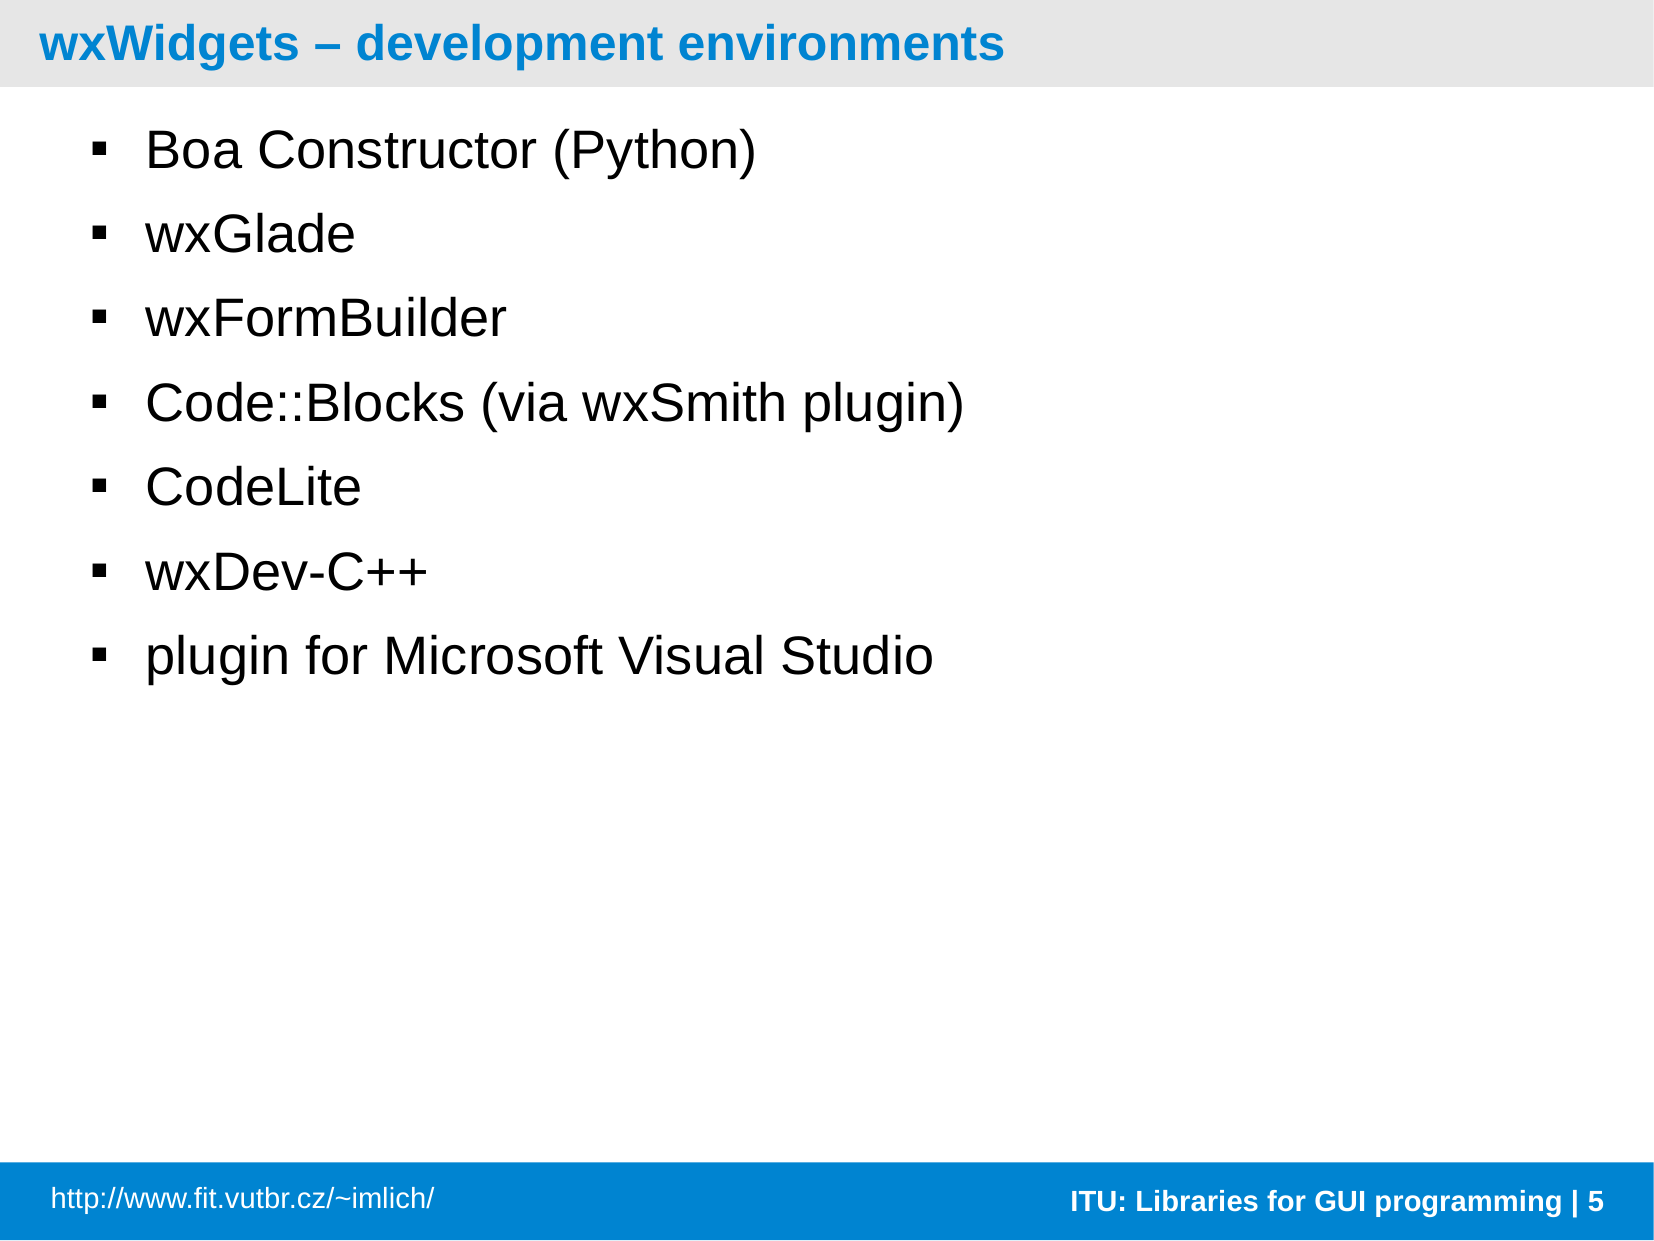

# wxWidgets – development environments
Boa Constructor (Python)
wxGlade
wxFormBuilder
Code::Blocks (via wxSmith plugin)
CodeLite
wxDev-C++
plugin for Microsoft Visual Studio